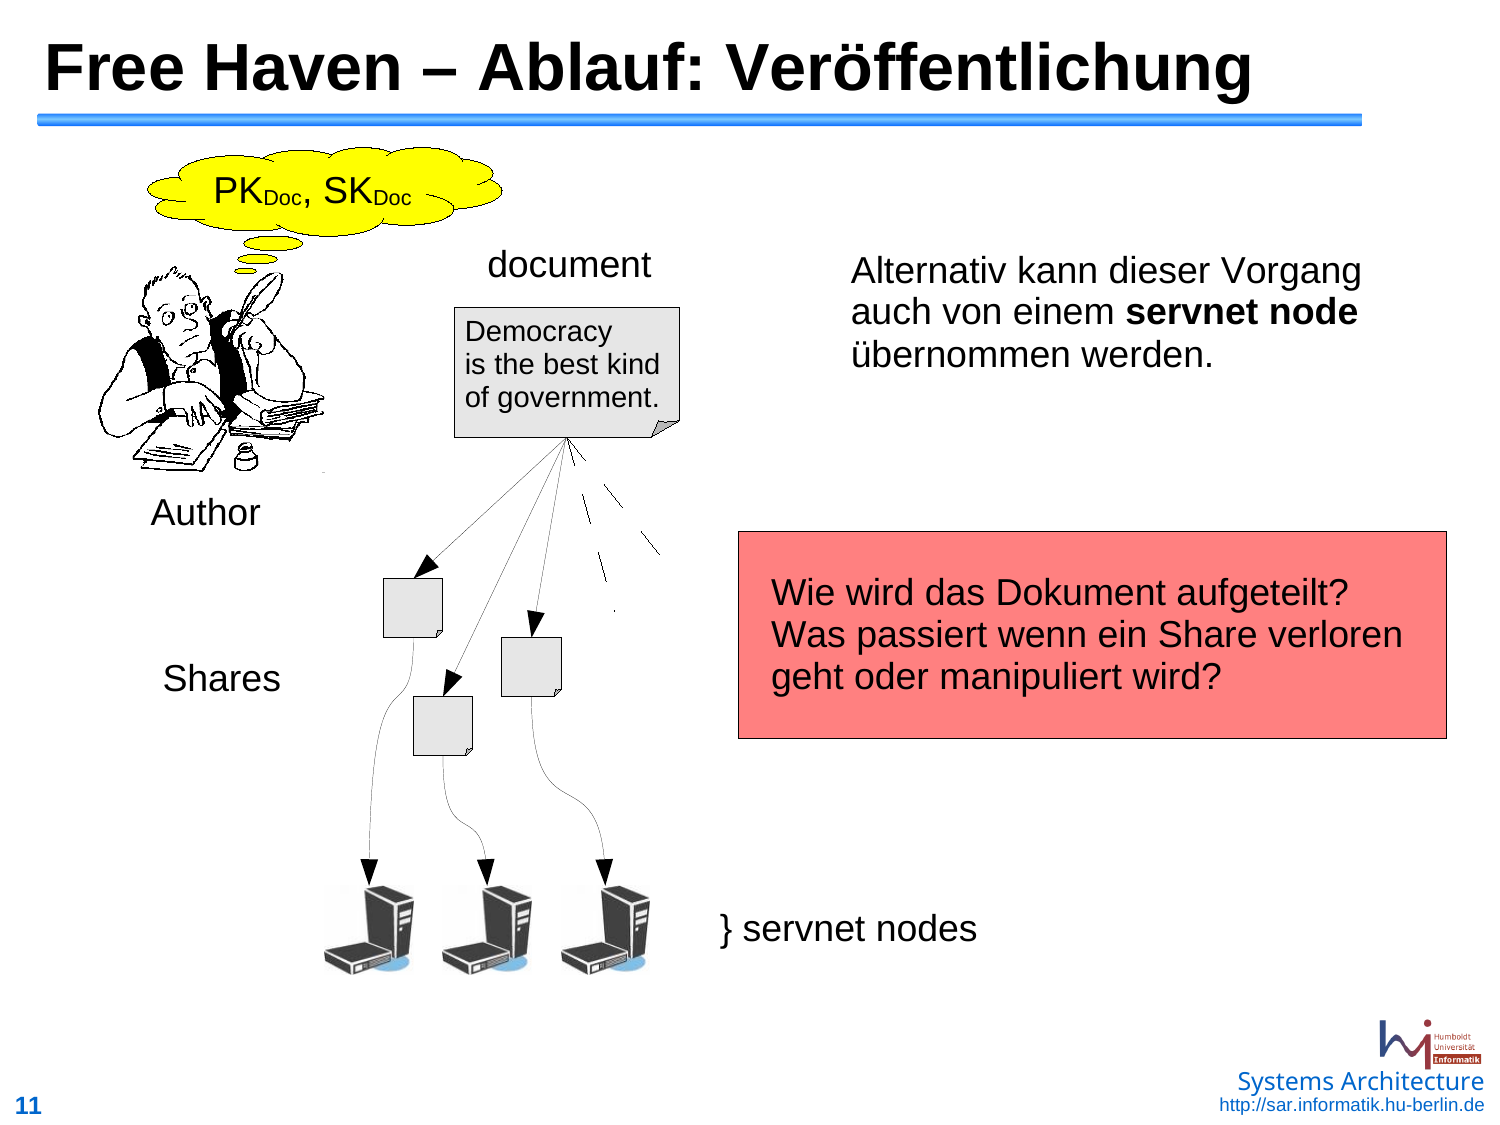

# Free Haven – Ablauf: Veröffentlichung
PKDoc, SKDoc
document
Alternativ kann dieser Vorgang
auch von einem servnet node
übernommen werden.
Democracy
is the best kind
of government.
Author
Wie wird das Dokument aufgeteilt?
Was passiert wenn ein Share verloren
geht oder manipuliert wird?
Shares
} servnet nodes